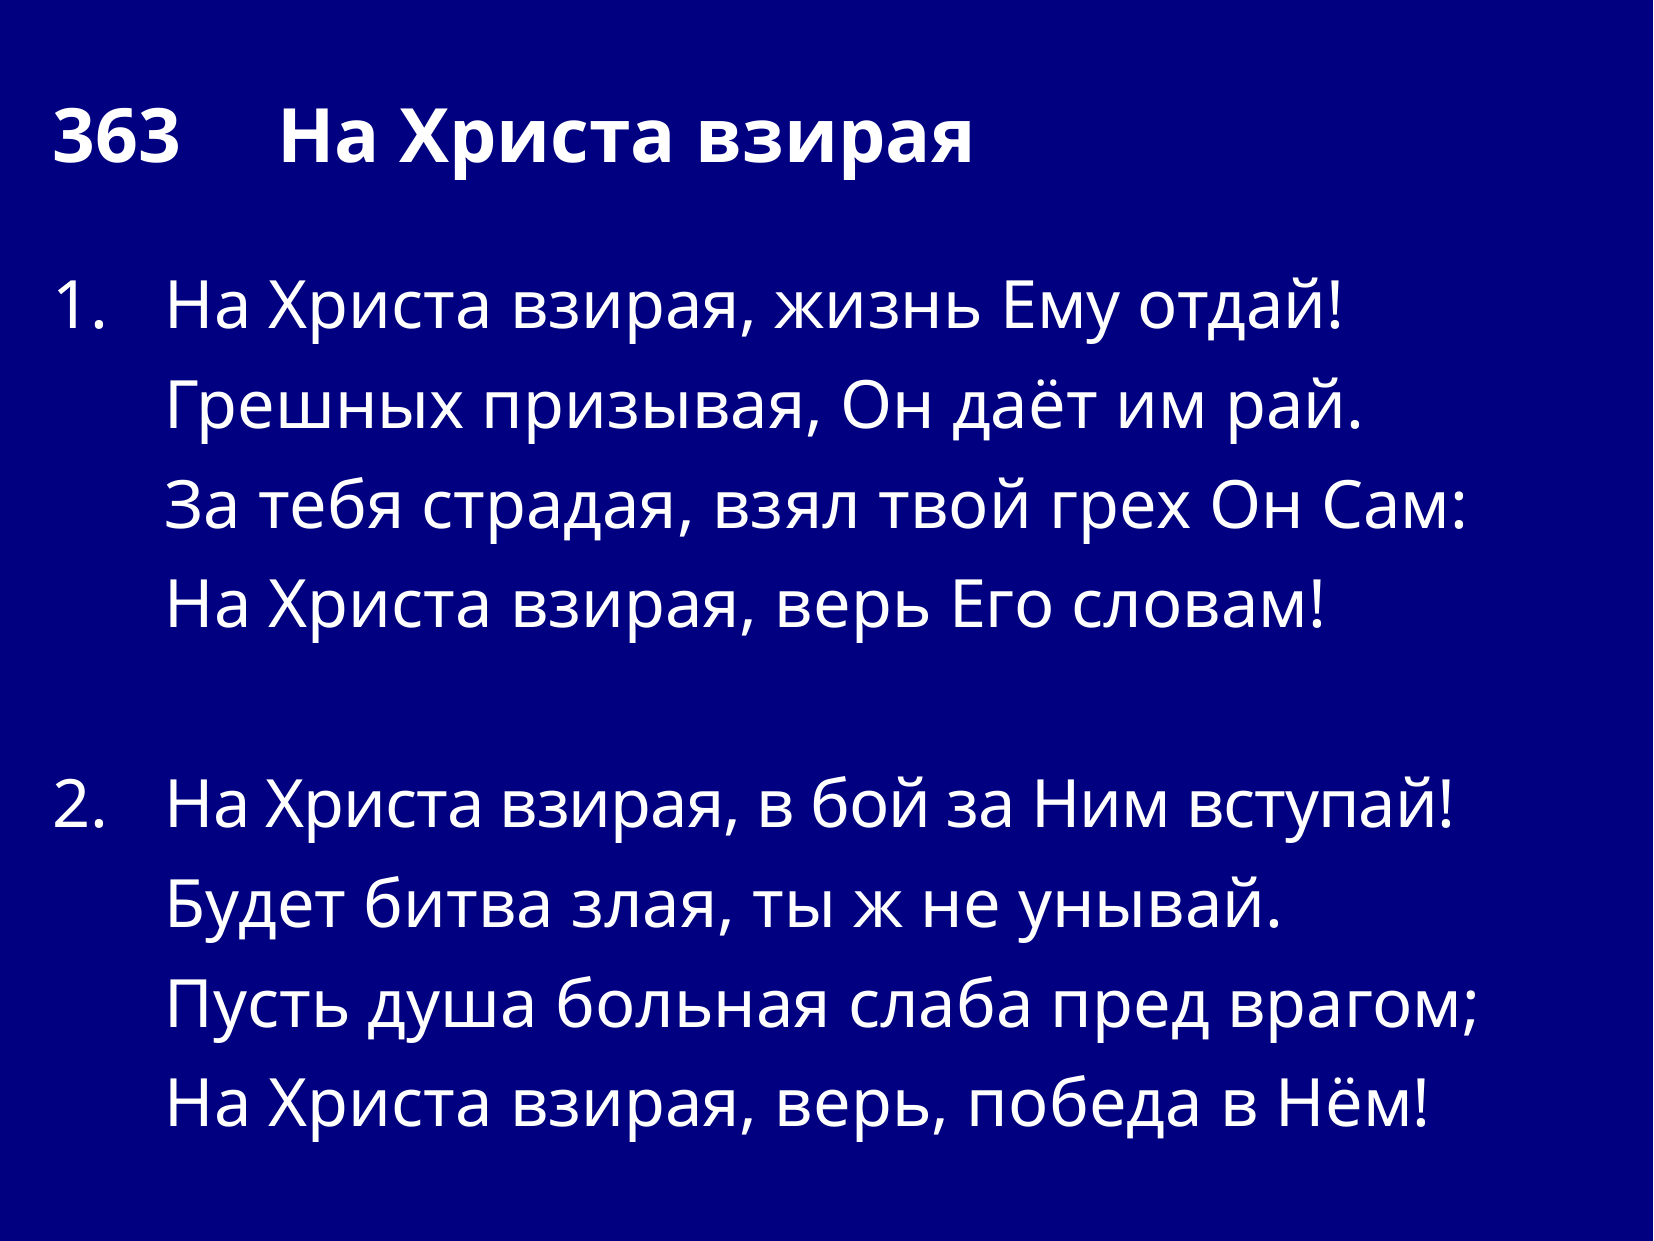

363	На Христа взирая
1.	На Христа взирая, жизнь Ему отдай!
	Грешных призывая, Он даёт им рай.
	За тебя страдая, взял твой грех Он Сам:
	На Христа взирая, верь Его словам!
2.	На Христа взирая, в бой за Ним вступай!
	Будет битва злая, ты ж не унывай.
	Пусть душа больная слаба пред врагом;
	На Христа взирая, верь, победа в Нём!